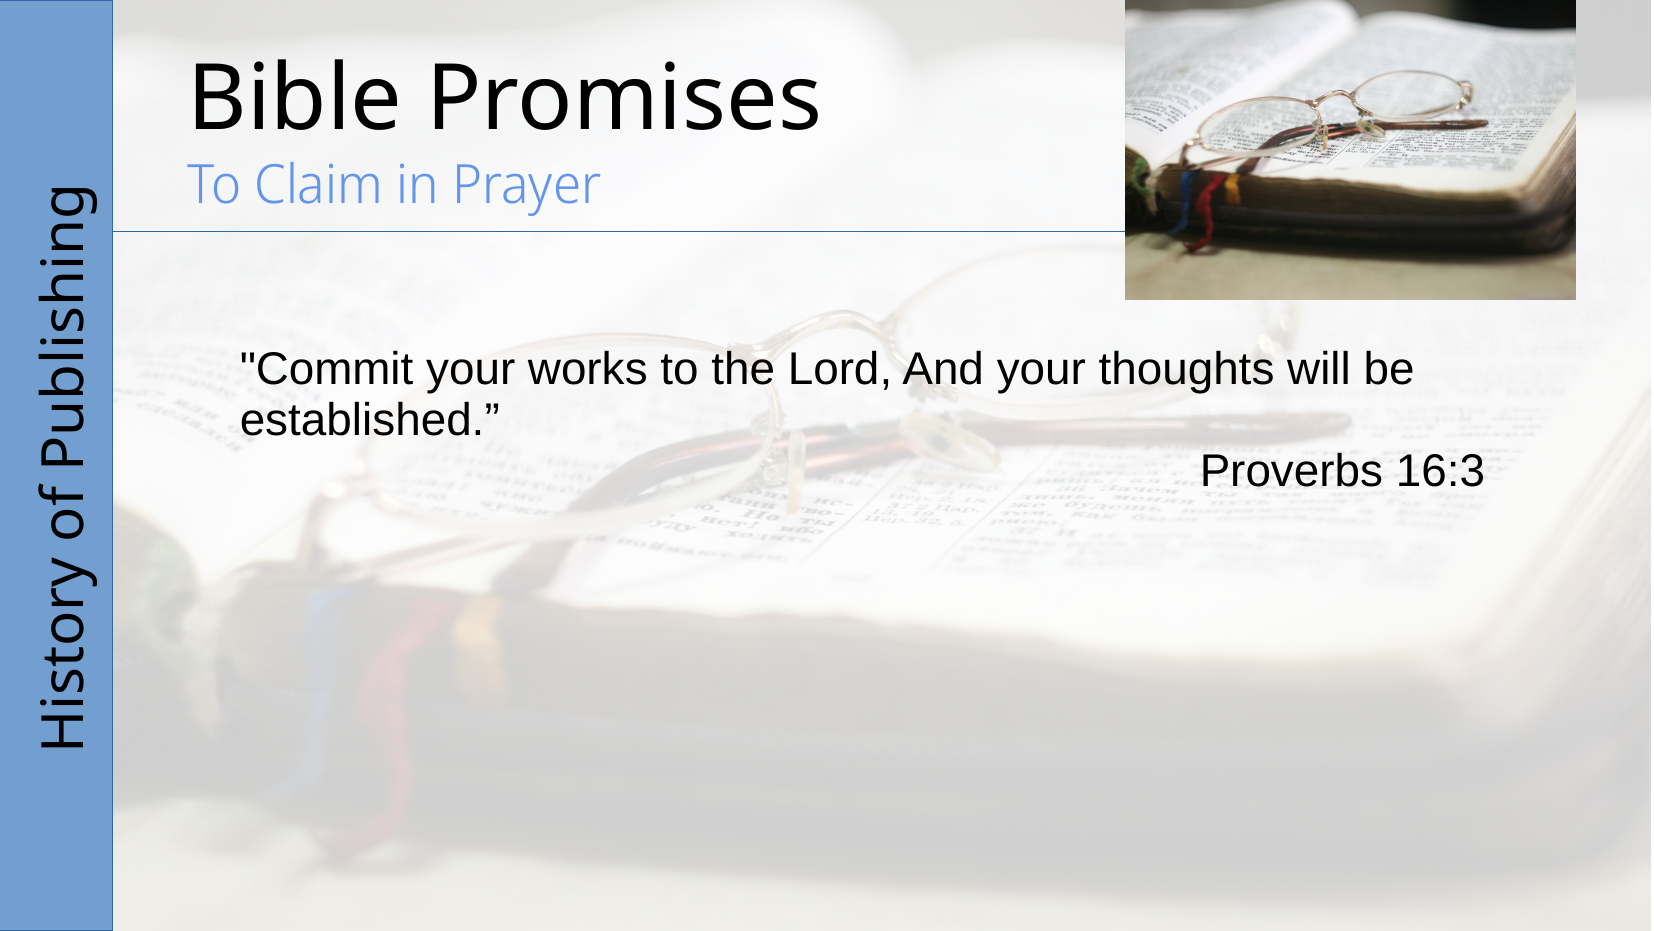

# Bible Promises
To Claim in Prayer
"Commit your works to the Lord, And your thoughts will be established.”
Proverbs 16:3
History of Publishing